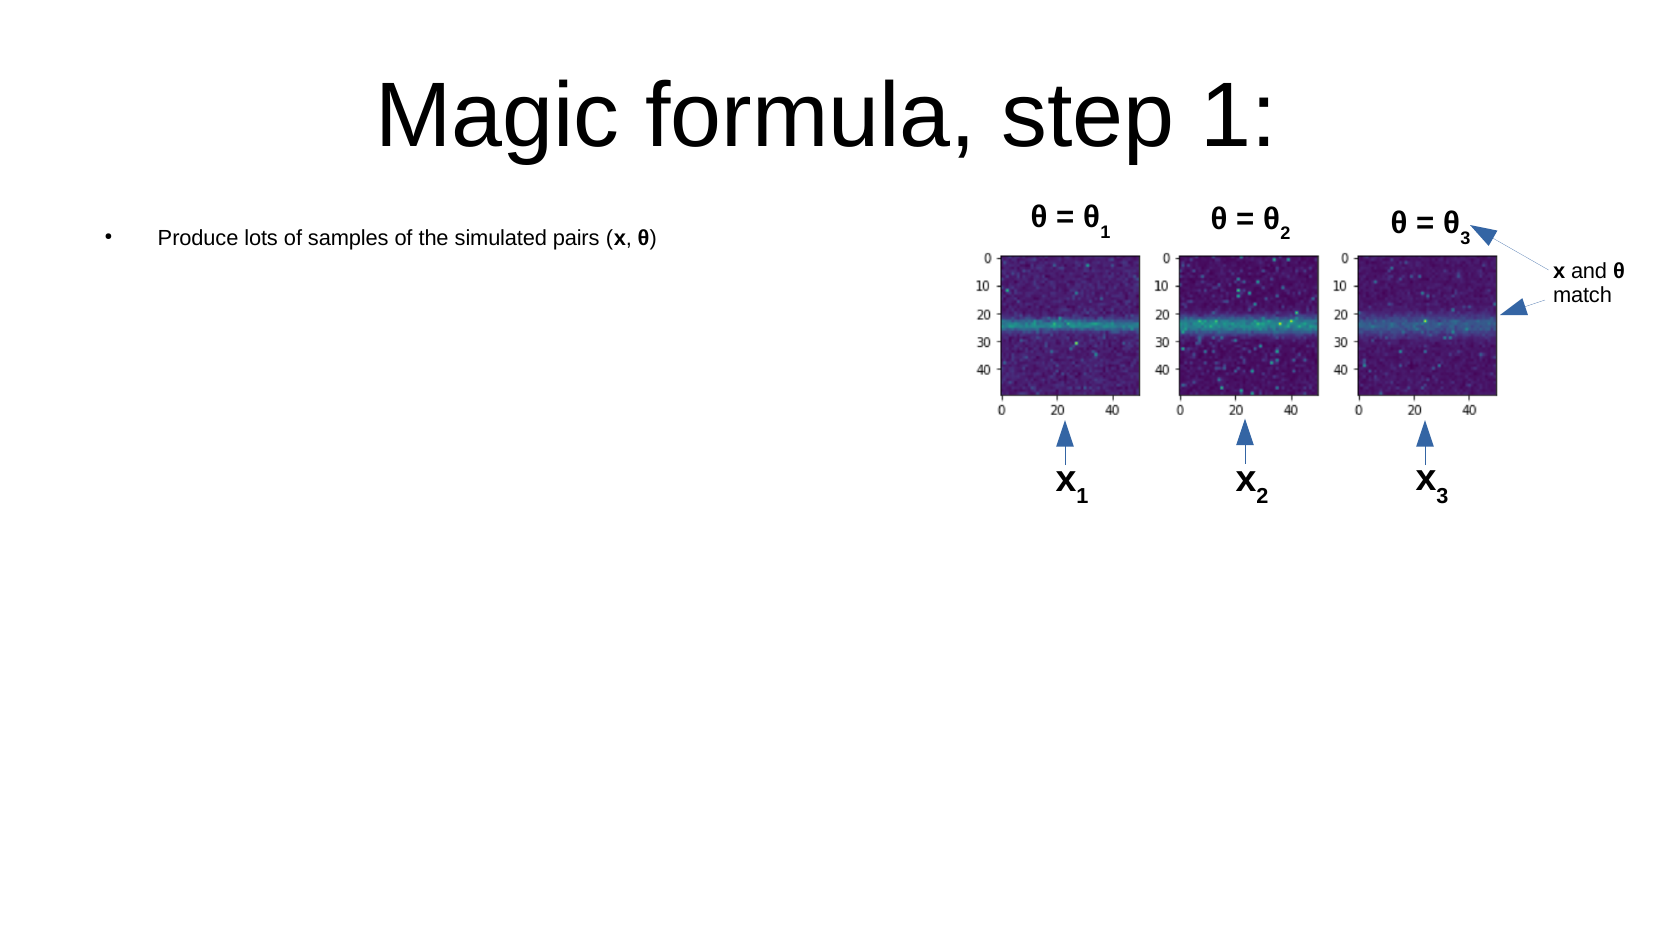

# Magic formula, step 1:
θ = θ1
θ = θ2
θ = θ3
Produce lots of samples of the simulated pairs (x, θ)
x and θ match
x3
x1
x2